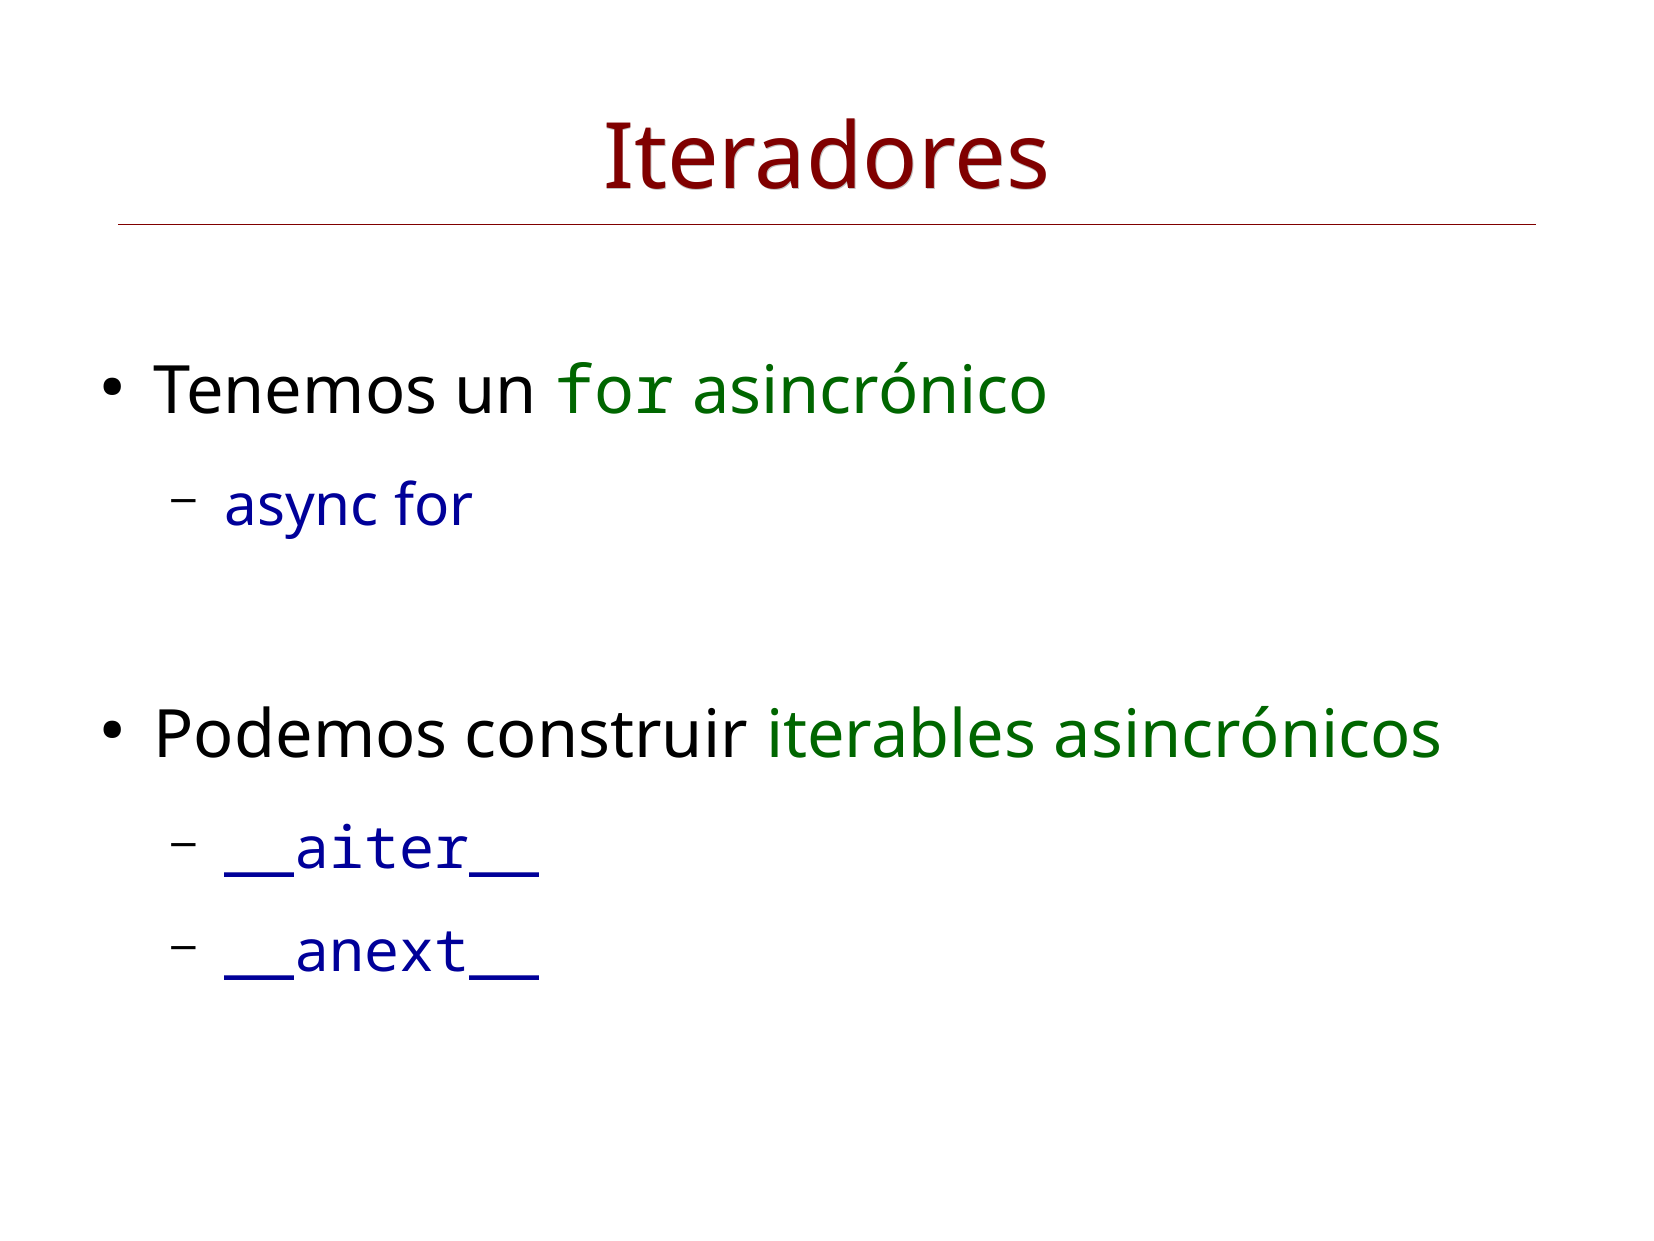

# Iteradores
Tenemos un for asincrónico
async for
Podemos construir iterables asincrónicos
__aiter__
__anext__